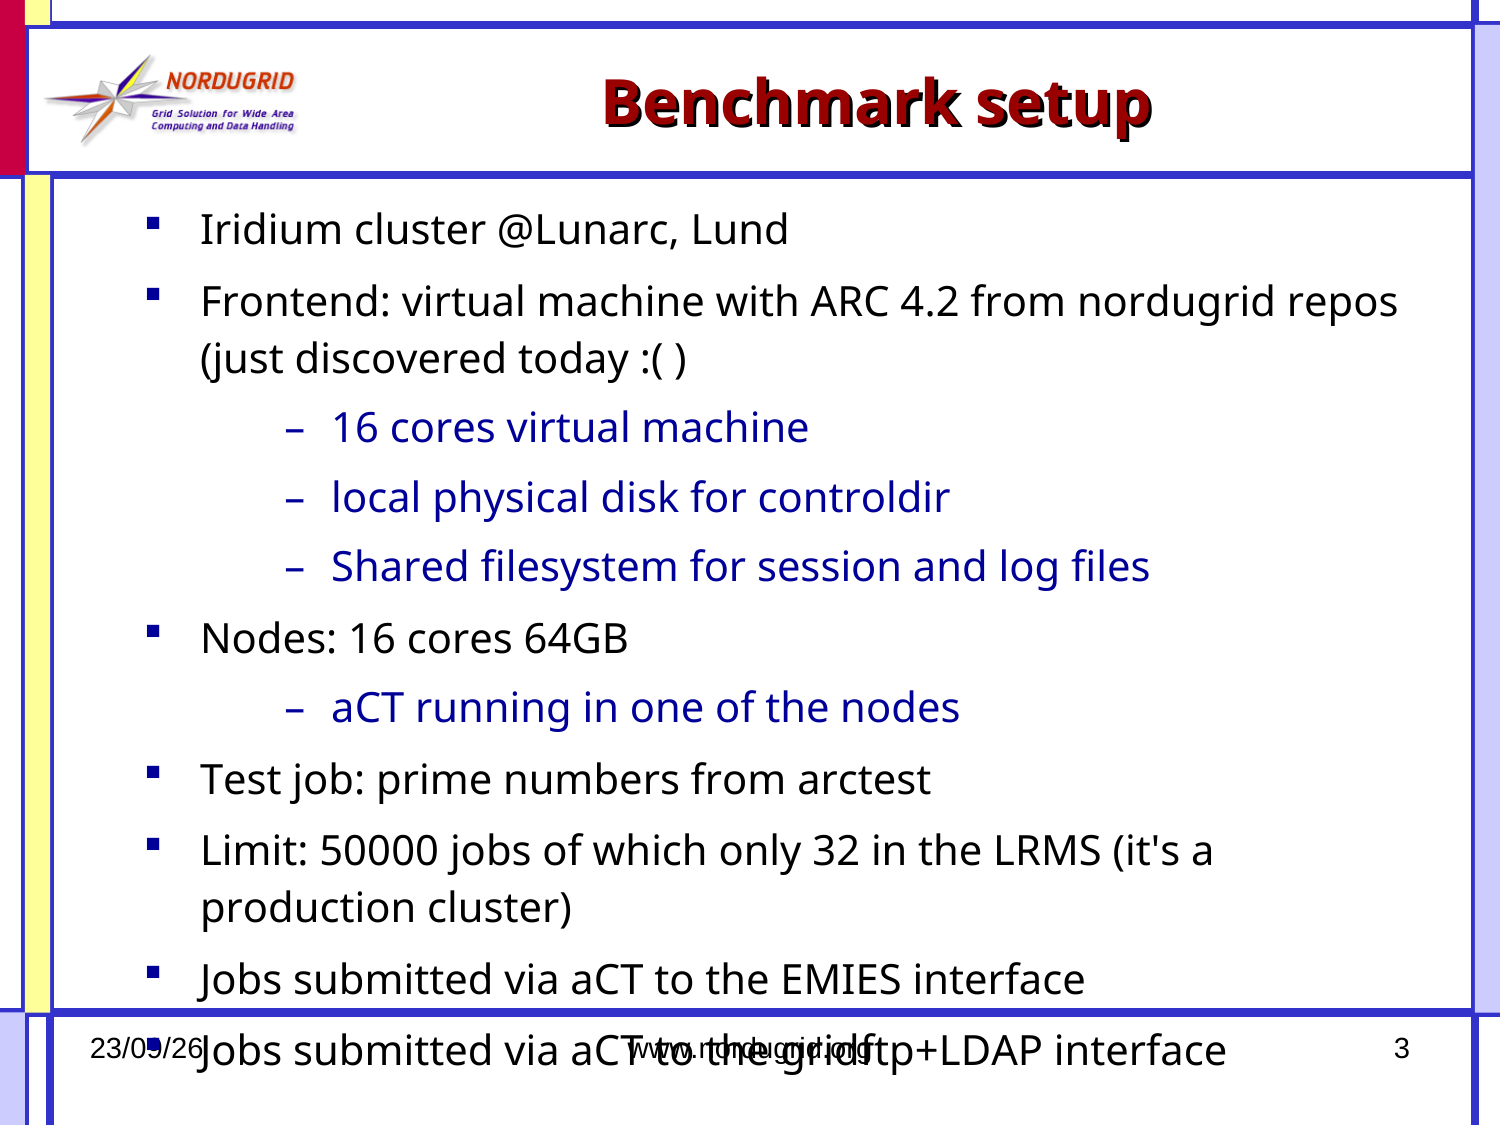

# Benchmark setup
Iridium cluster @Lunarc, Lund
Frontend: virtual machine with ARC 4.2 from nordugrid repos (just discovered today :( )
16 cores virtual machine
local physical disk for controldir
Shared filesystem for session and log files
Nodes: 16 cores 64GB
aCT running in one of the nodes
Test job: prime numbers from arctest
Limit: 50000 jobs of which only 32 in the LRMS (it's a production cluster)
Jobs submitted via aCT to the EMIES interface
Jobs submitted via aCT to the gridftp+LDAP interface
www.nordugrid.org
3